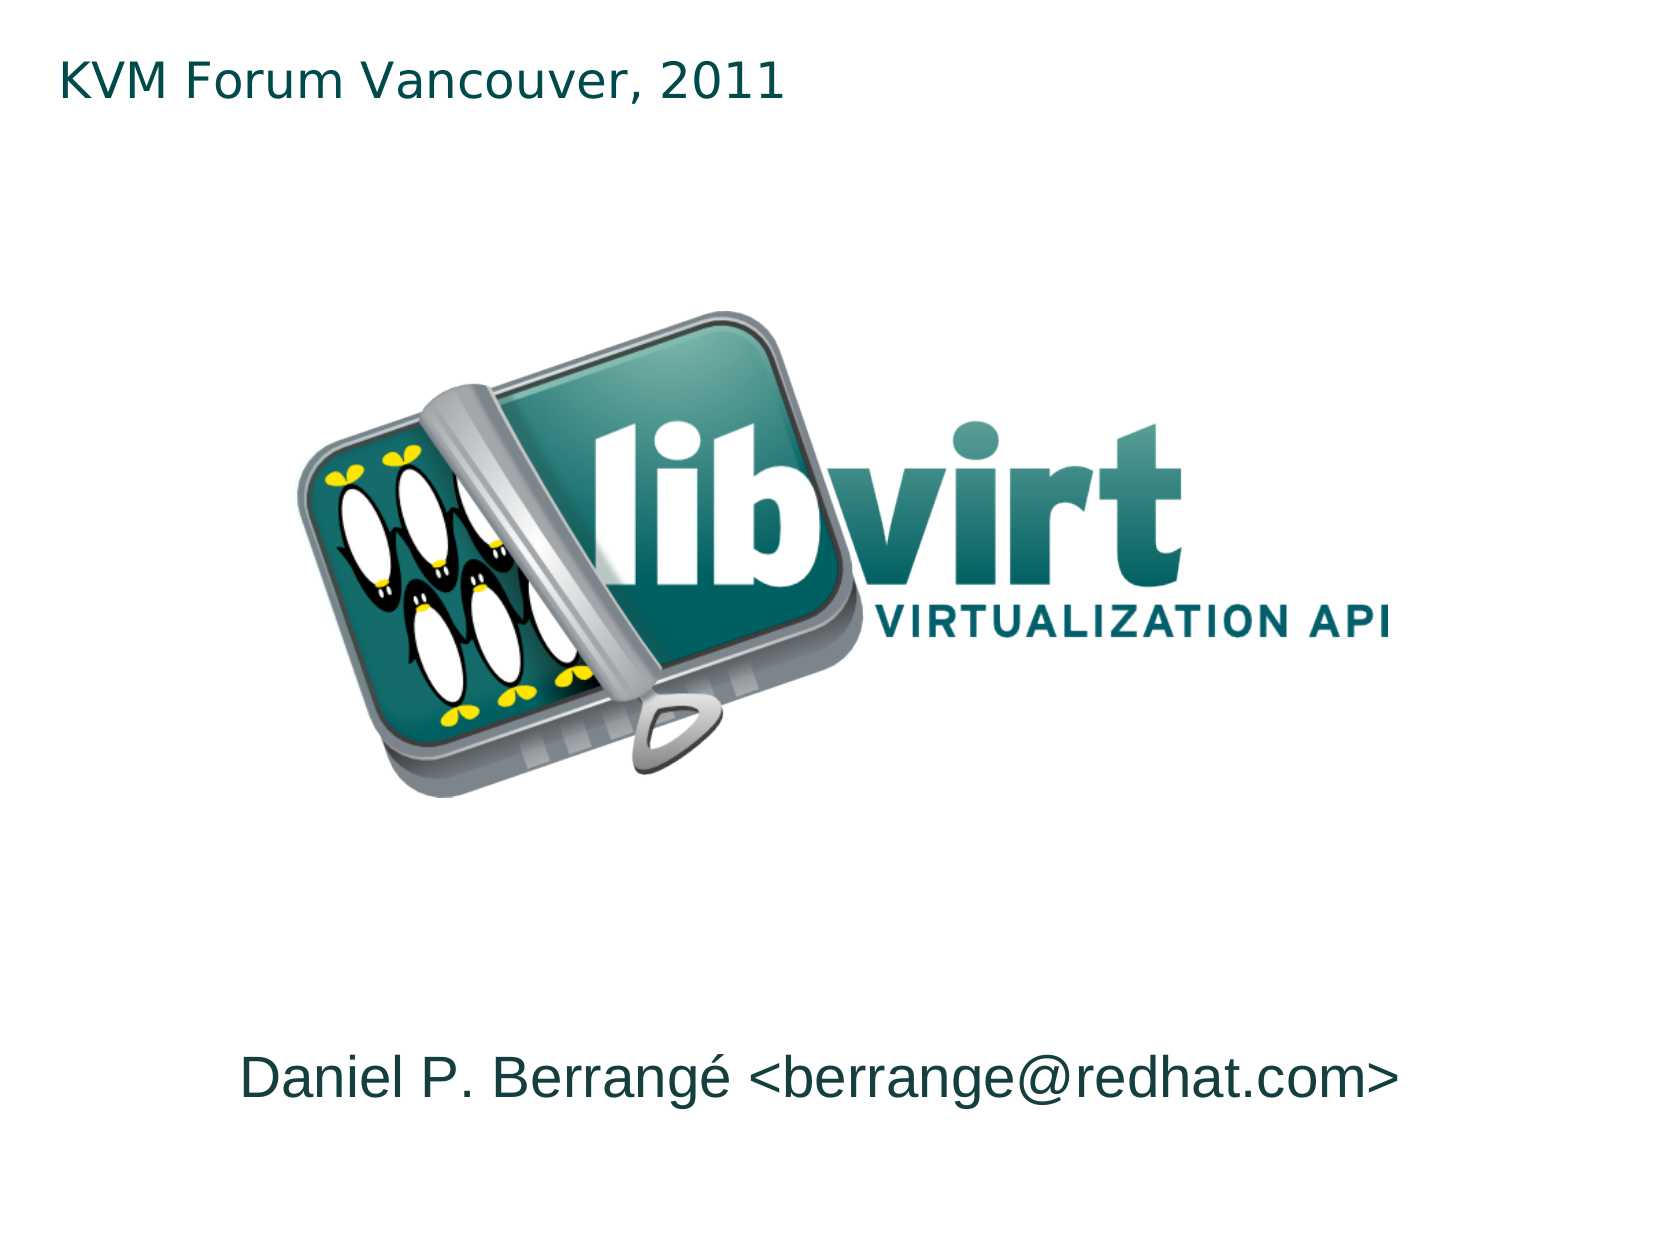

KVM Forum Vancouver, 2011
# Daniel P. Berrangé <berrange@redhat.com>